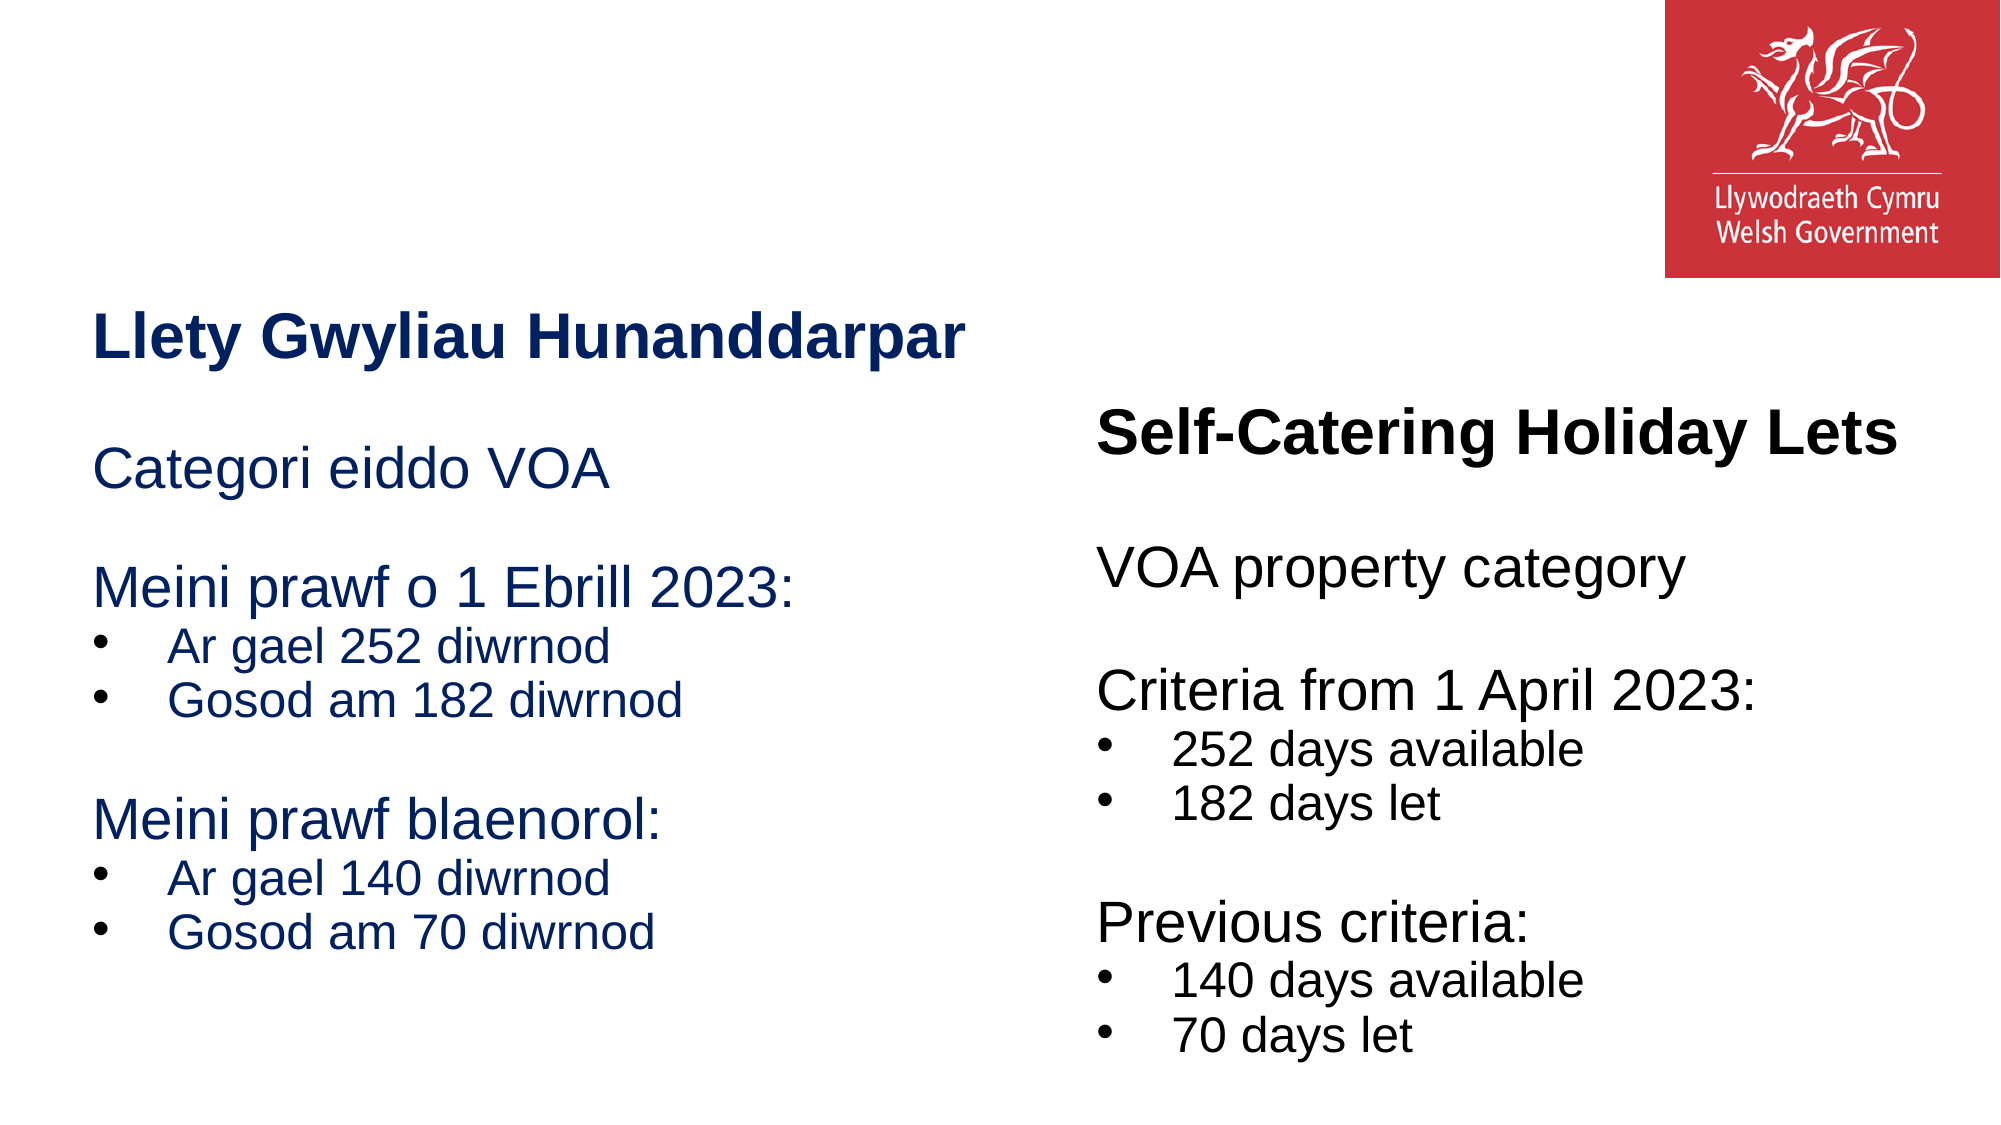

Llety Gwyliau Hunanddarpar
Categori eiddo VOA
Meini prawf o 1 Ebrill 2023:
Ar gael 252 diwrnod
Gosod am 182 diwrnod
Meini prawf blaenorol:
Ar gael 140 diwrnod
Gosod am 70 diwrnod
Self-Catering Holiday Lets
VOA property category
Criteria from 1 April 2023:
252 days available
182 days let
Previous criteria:
140 days available
70 days let